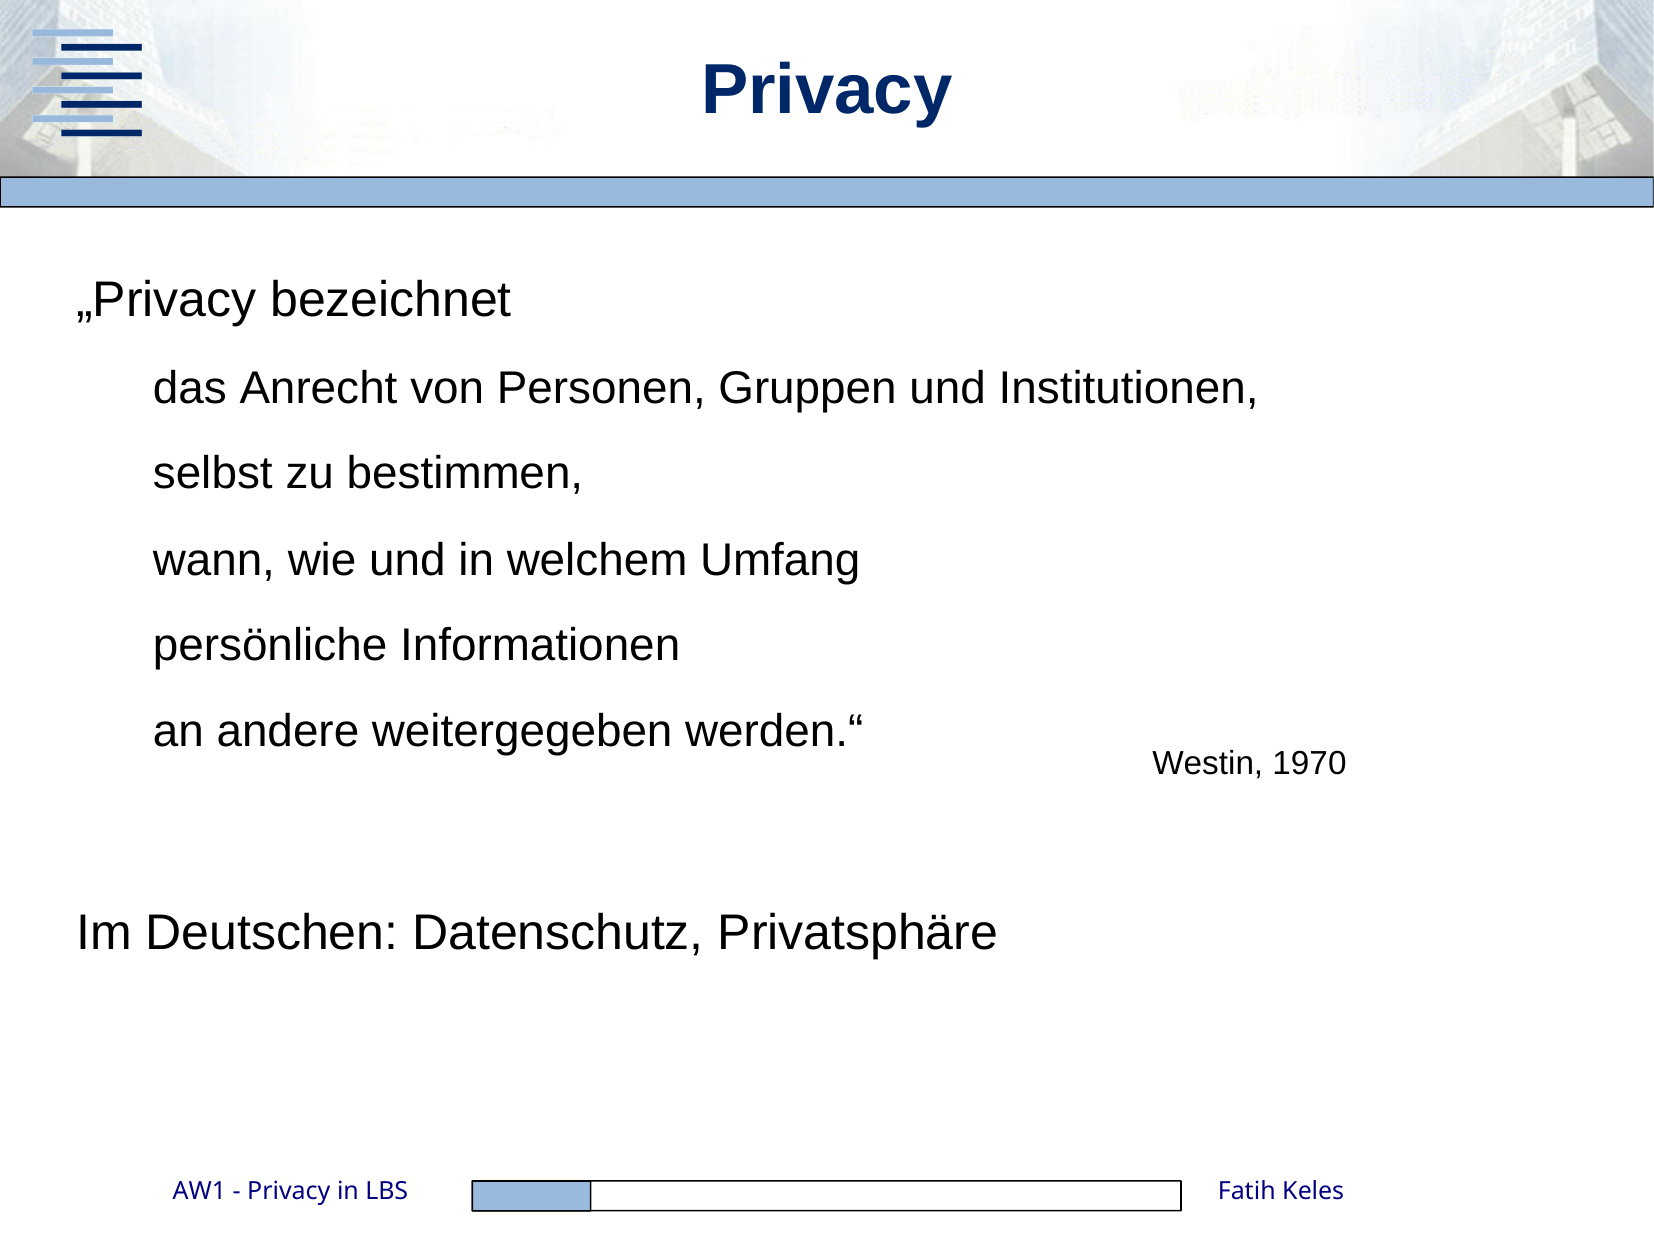

# Privacy
„Privacy bezeichnet
das Anrecht von Personen, Gruppen und Institutionen,
selbst zu bestimmen,
wann, wie und in welchem Umfang
persönliche Informationen
an andere weitergegeben werden.“
Im Deutschen: Datenschutz, Privatsphäre
Westin, 1970